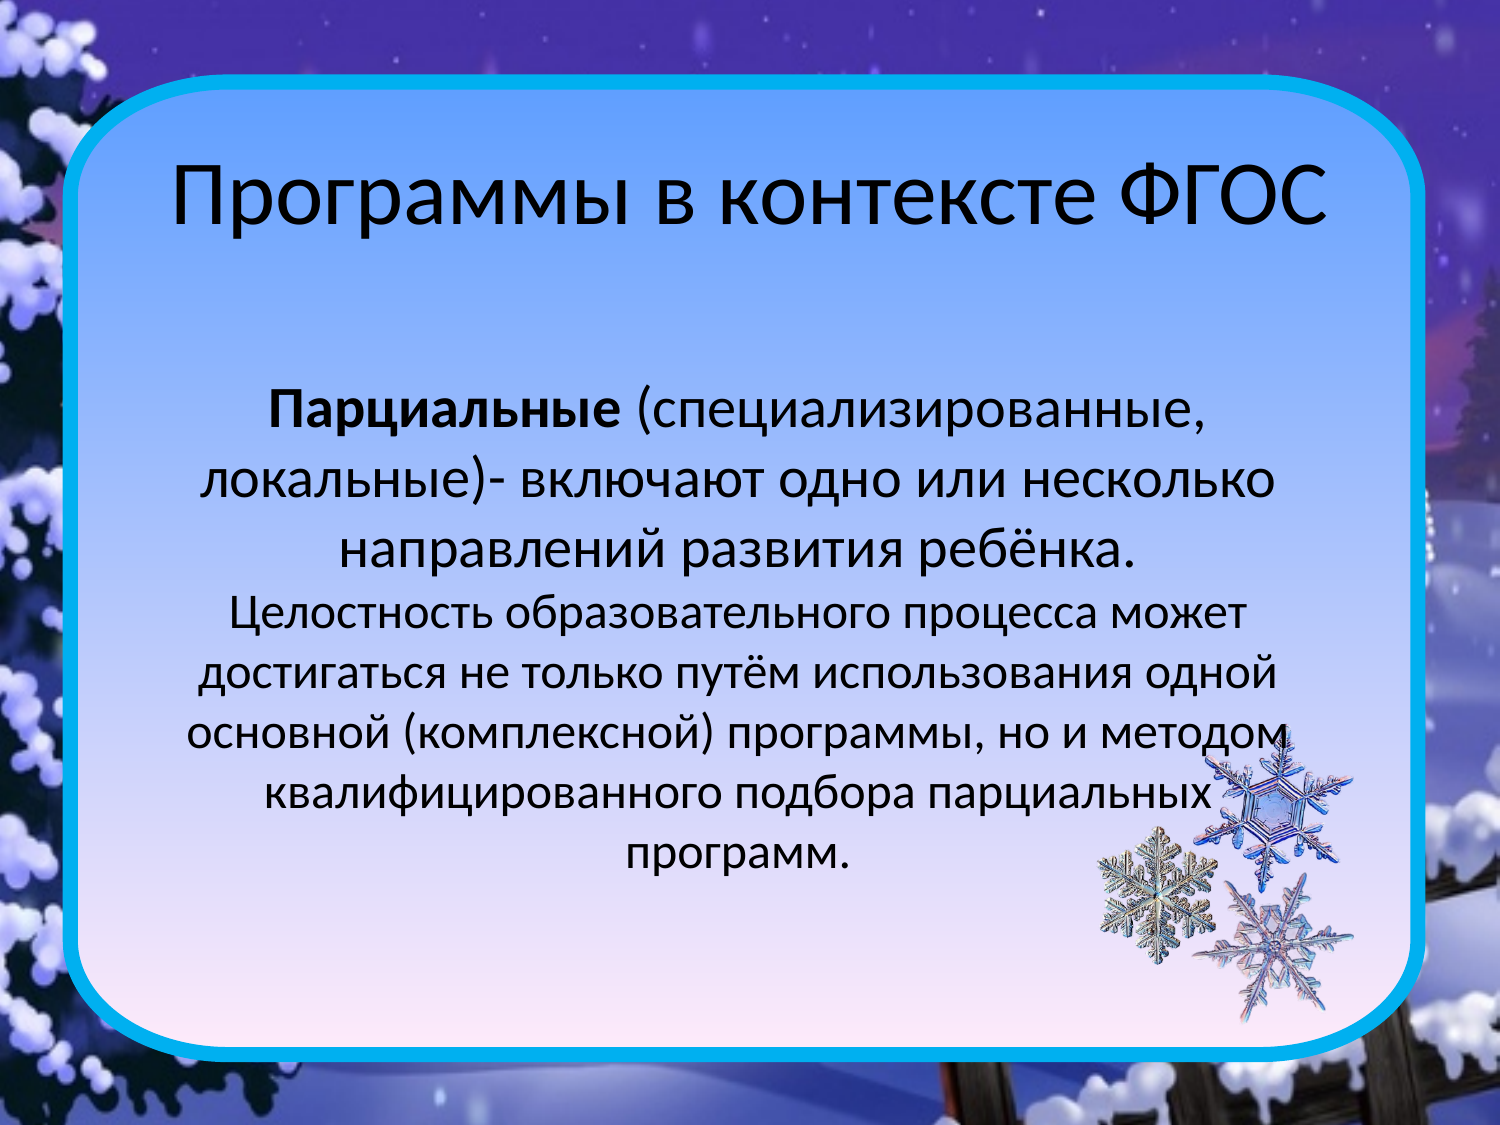

# Программы в контексте ФГОС
Парциальные (специализированные, локальные)- включают одно или несколько направлений развития ребёнка.
Целостность образовательного процесса может достигаться не только путём использования одной основной (комплексной) программы, но и методом квалифицированного подбора парциальных программ.